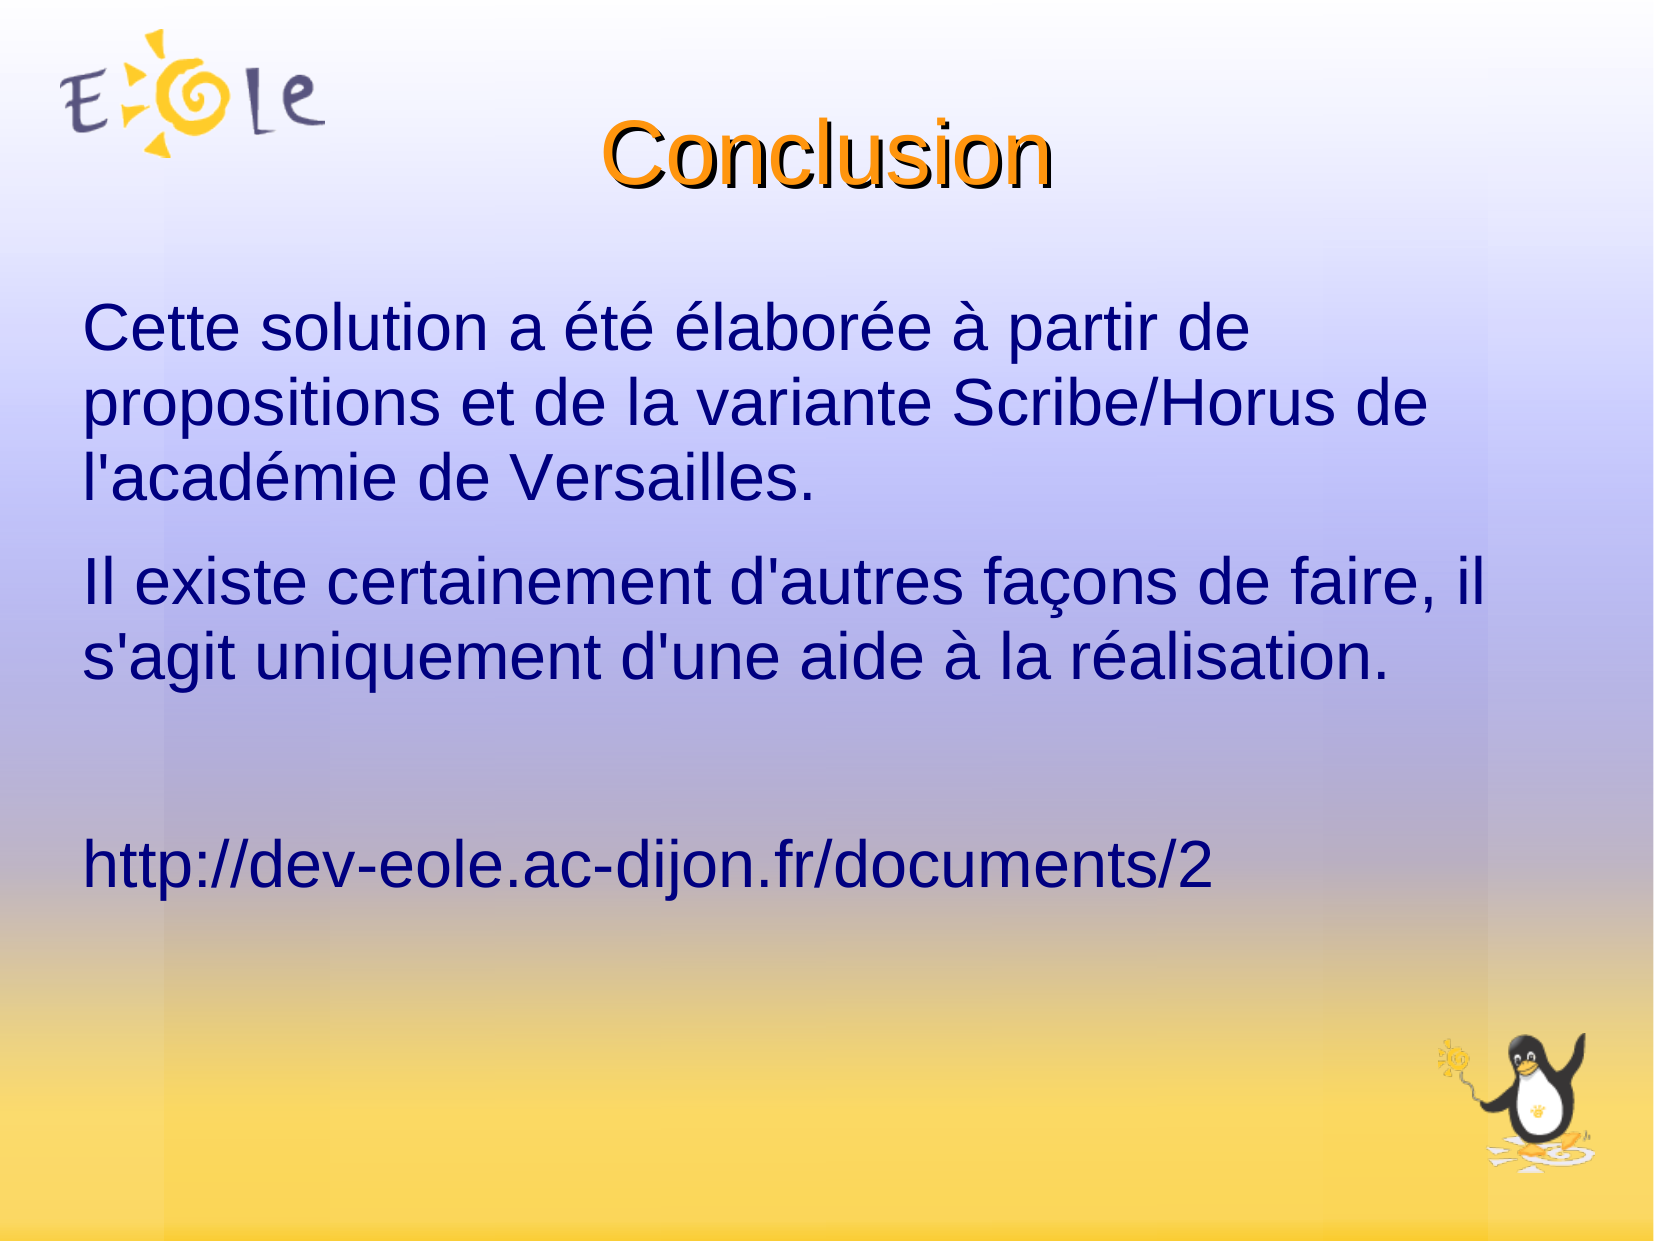

# Conclusion
Cette solution a été élaborée à partir de propositions et de la variante Scribe/Horus de l'académie de Versailles.
Il existe certainement d'autres façons de faire, il s'agit uniquement d'une aide à la réalisation.
http://dev-eole.ac-dijon.fr/documents/2